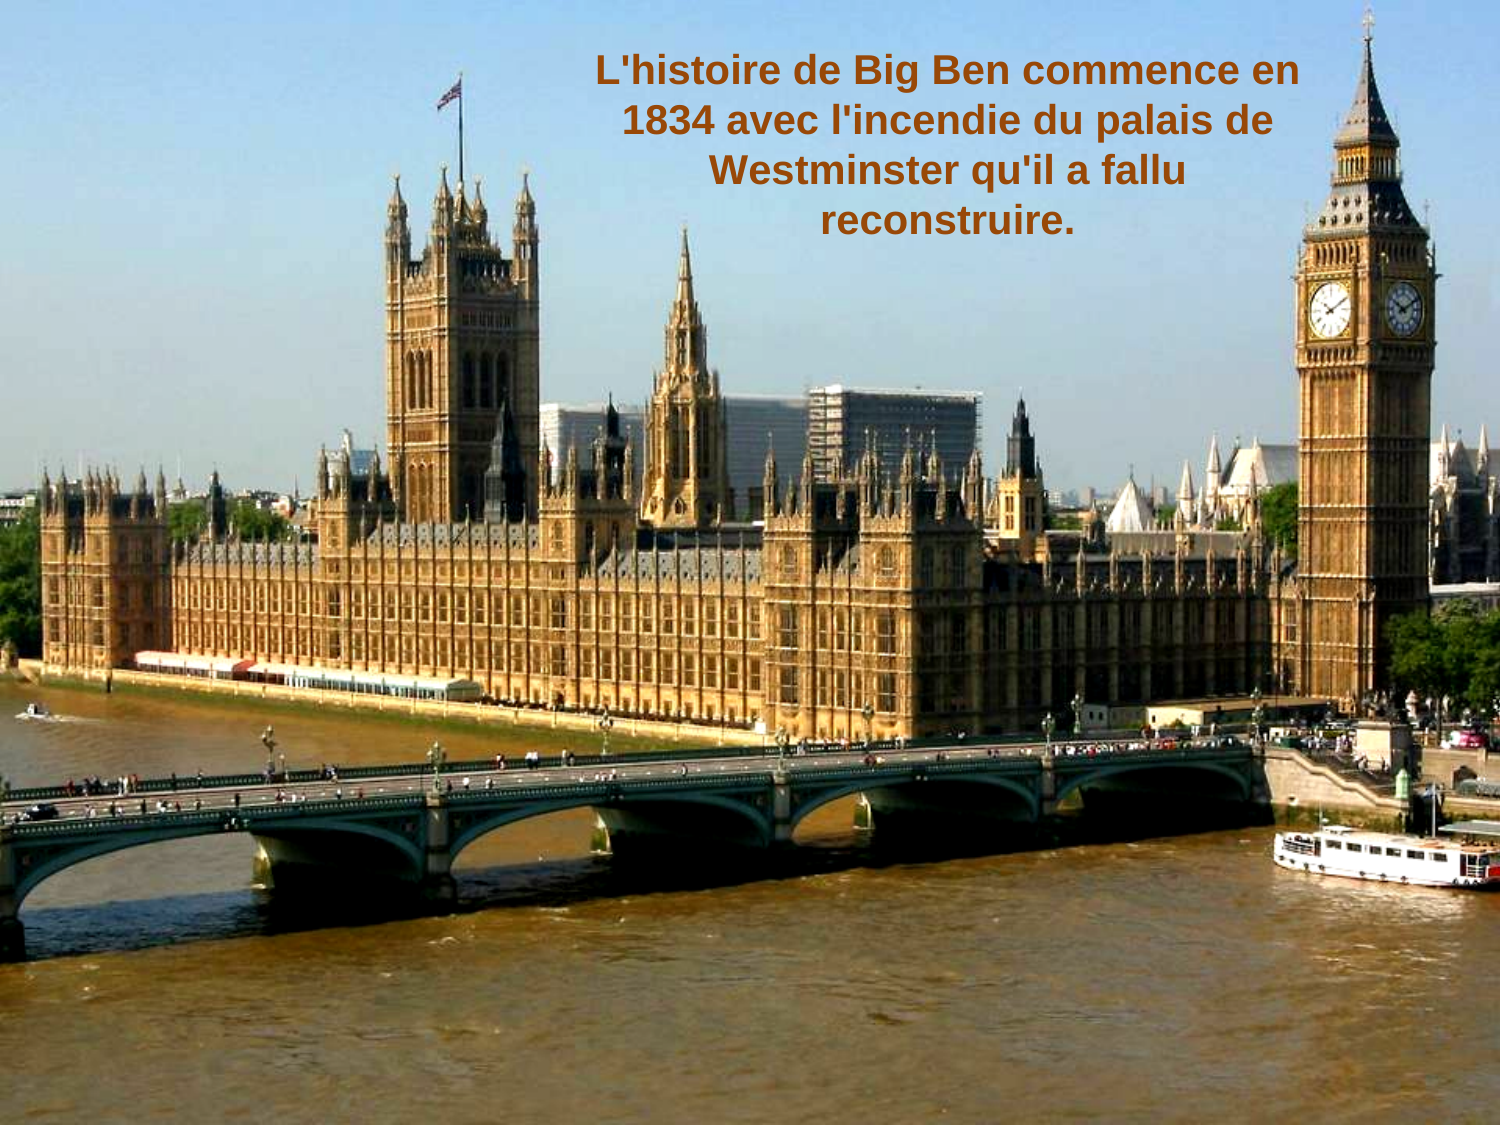

L'histoire de Big Ben commence en 1834 avec l'incendie du palais de Westminster qu'il a fallu reconstruire.
#